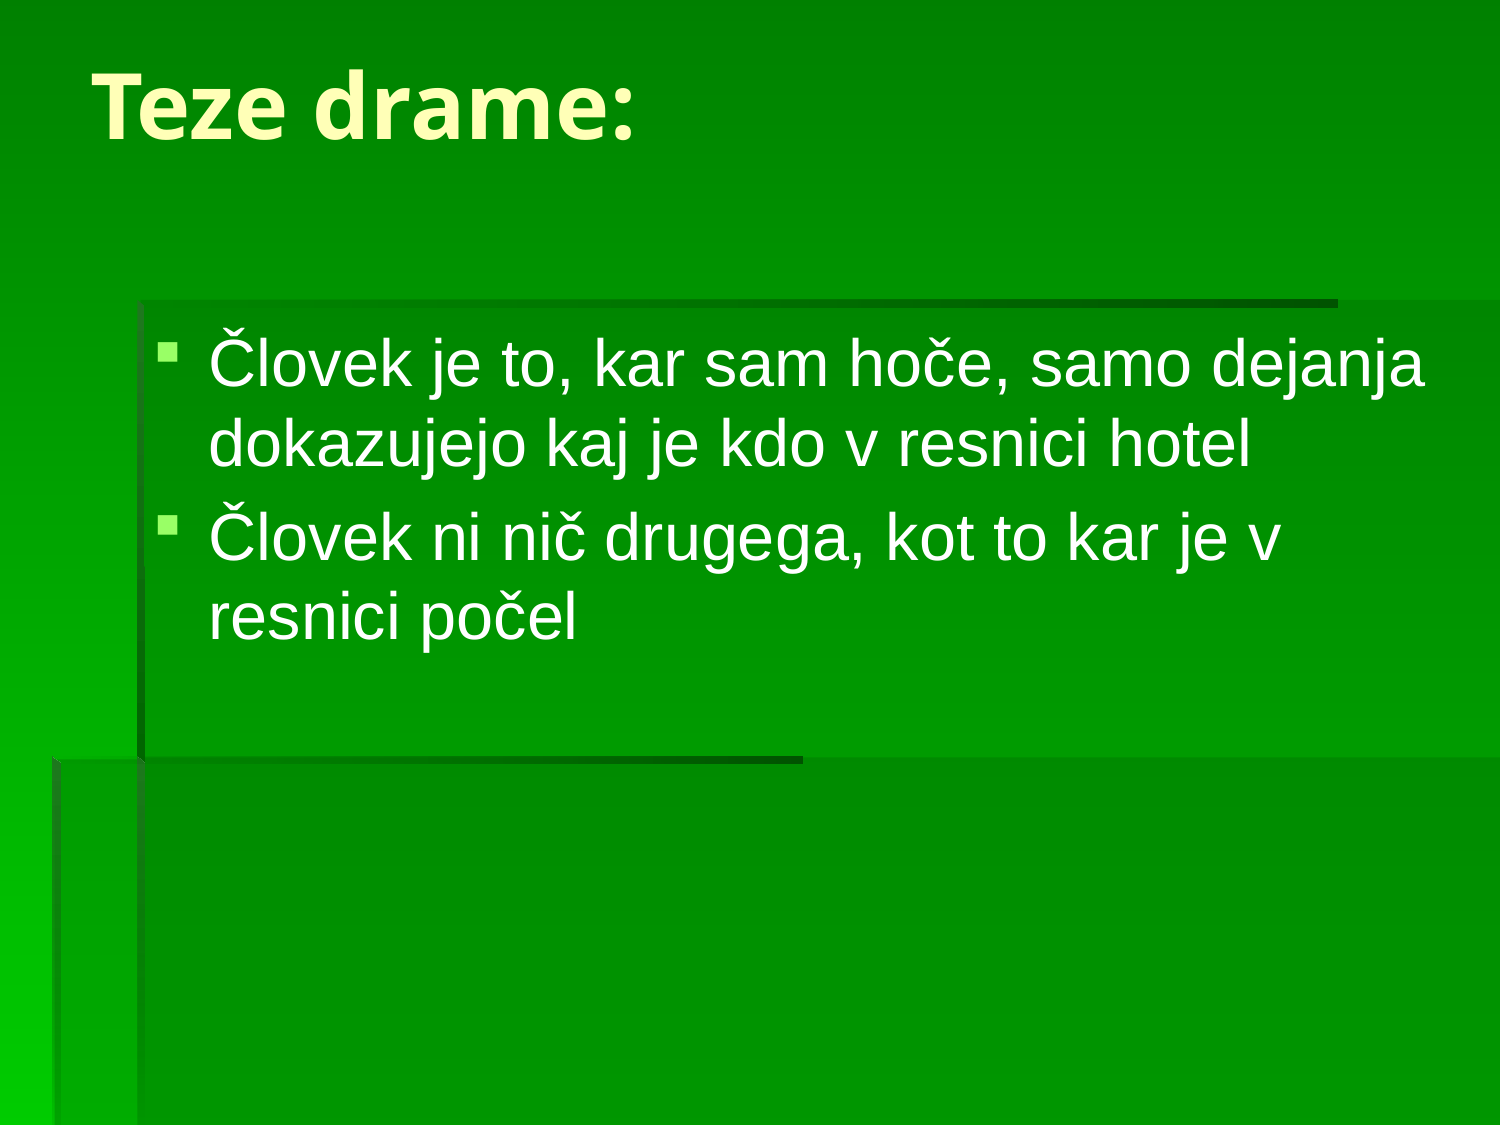

# Teze drame:
Človek je to, kar sam hoče, samo dejanja dokazujejo kaj je kdo v resnici hotel
Človek ni nič drugega, kot to kar je v resnici počel